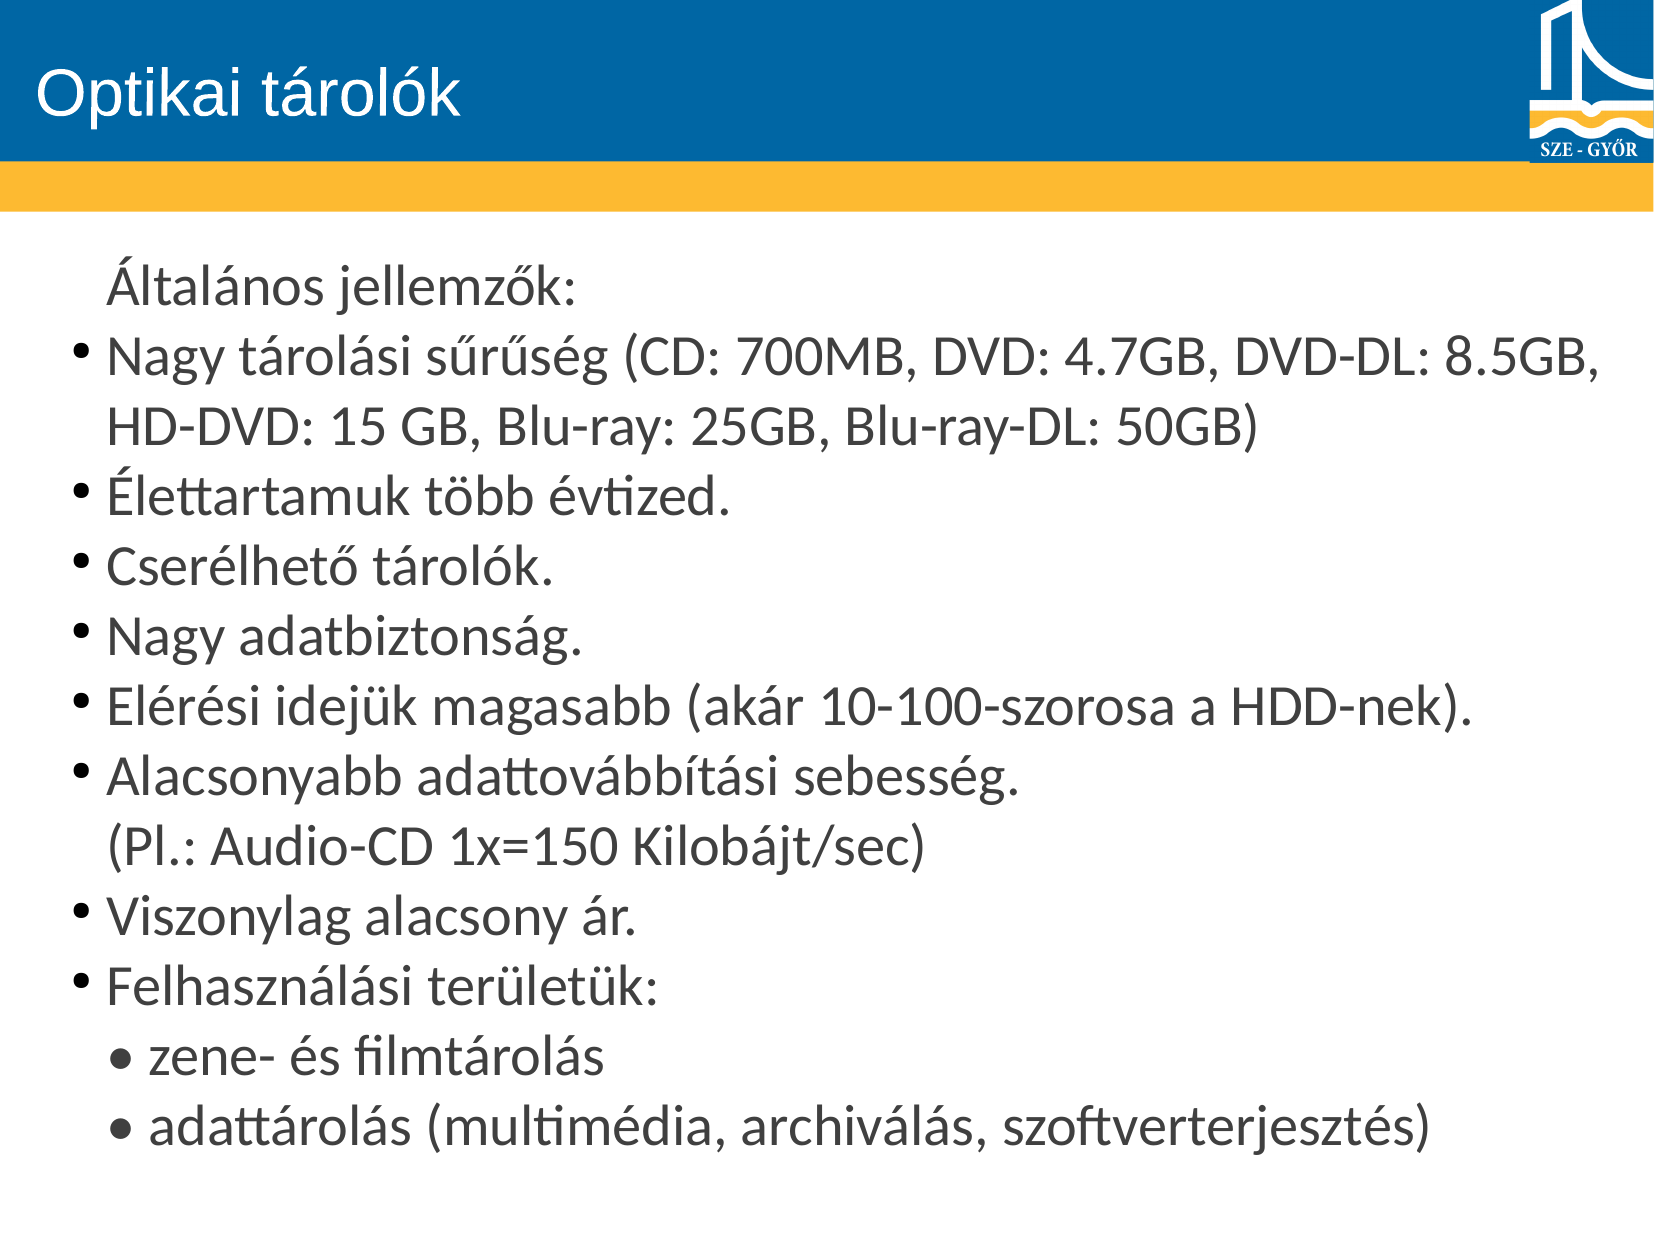

Optikai tárolók
Általános jellemzők:
Nagy tárolási sűrűség (CD: 700MB, DVD: 4.7GB, DVD-DL: 8.5GB, HD-DVD: 15 GB, Blu-ray: 25GB, Blu-ray-DL: 50GB)
Élettartamuk több évtized.
Cserélhető tárolók.
Nagy adatbiztonság.
Elérési idejük magasabb (akár 10-100-szorosa a HDD-nek).
Alacsonyabb adattovábbítási sebesség.
(Pl.: Audio-CD 1x=150 Kilobájt/sec)
Viszonylag alacsony ár.
Felhasználási területük:
• zene- és filmtárolás
• adattárolás (multimédia, archiválás, szoftverterjesztés)